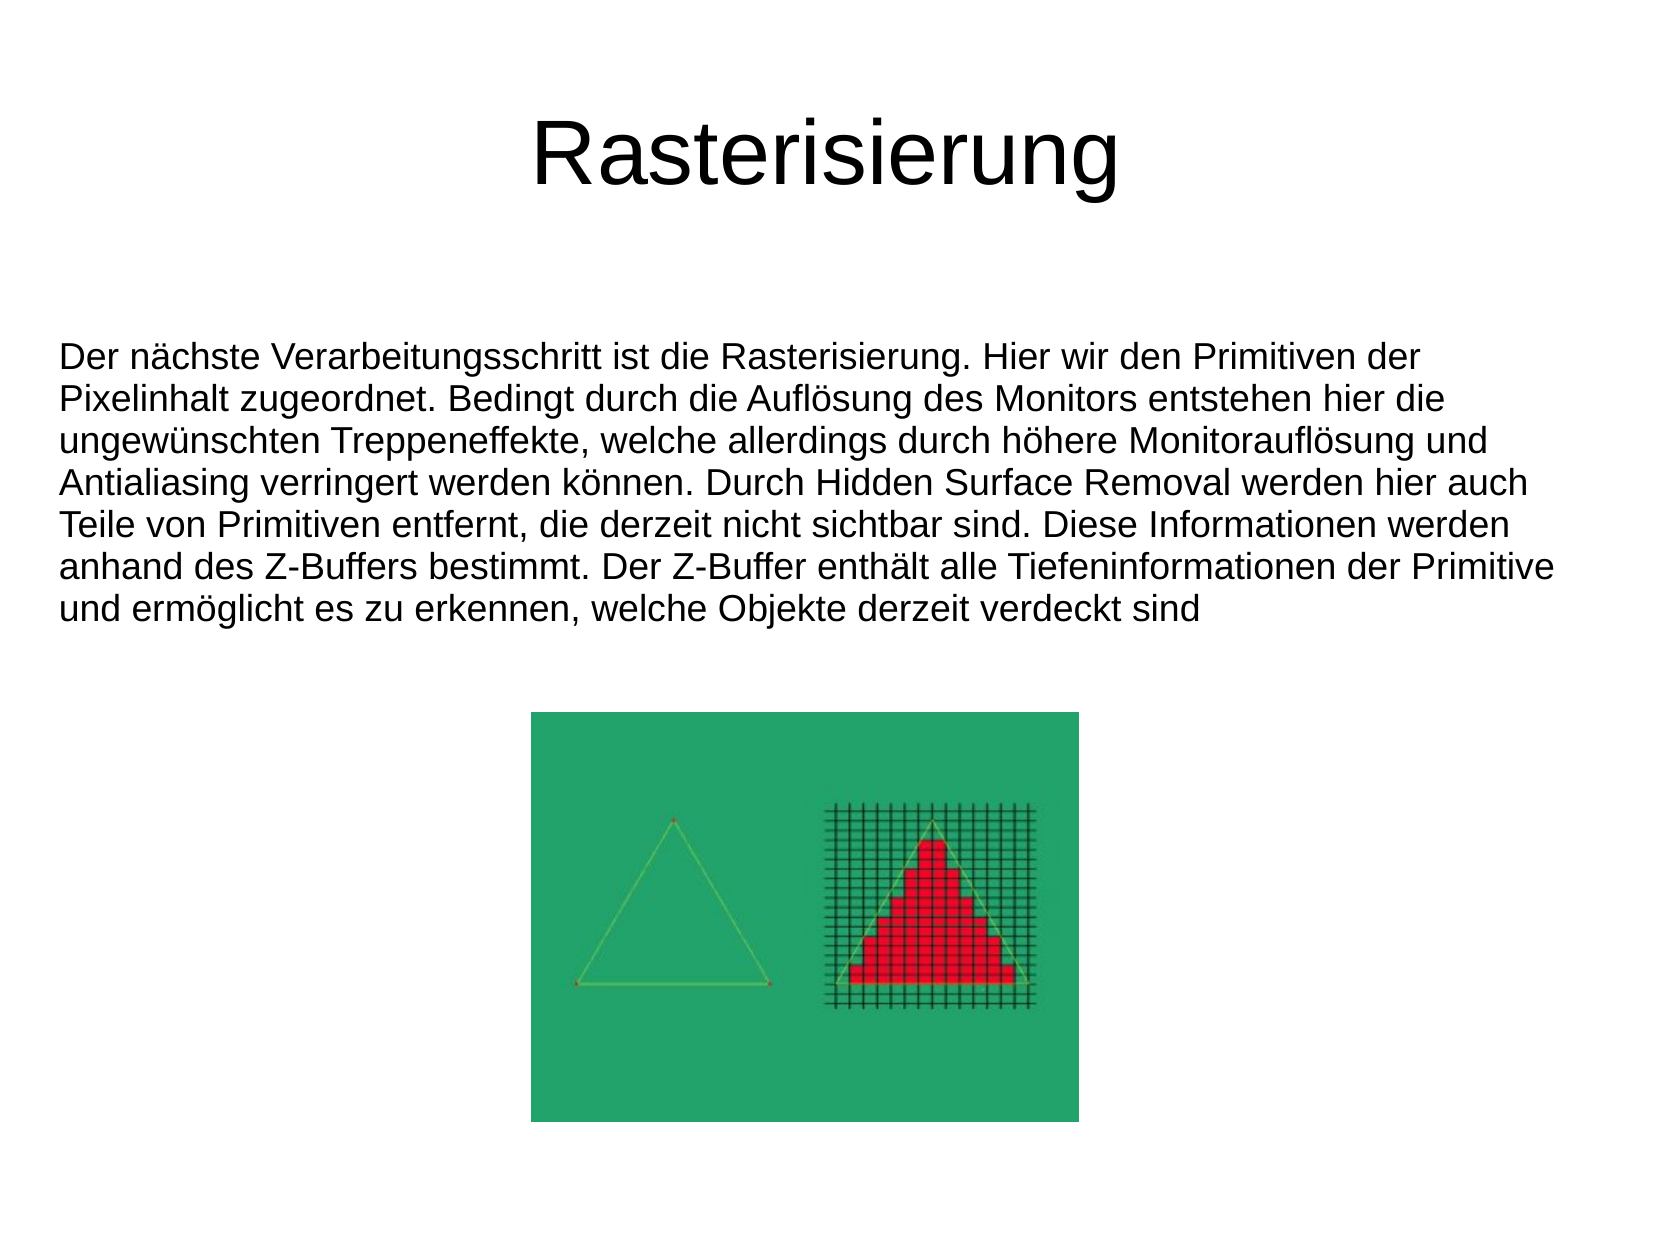

Der nächste Verarbeitungsschritt ist die Rasterisierung. Hier wir den Primitiven der Pixelinhalt zugeordnet. Bedingt durch die Auflösung des Monitors entstehen hier die ungewünschten Treppeneffekte, welche allerdings durch höhere Monitorauflösung und Antialiasing verringert werden können. Durch Hidden Surface Removal werden hier auch
Teile von Primitiven entfernt, die derzeit nicht sichtbar sind. Diese Informationen werden anhand des Z-Buffers bestimmt. Der Z-Buffer enthält alle Tiefeninformationen der Primitive
und ermöglicht es zu erkennen, welche Objekte derzeit verdeckt sind
# Rasterisierung